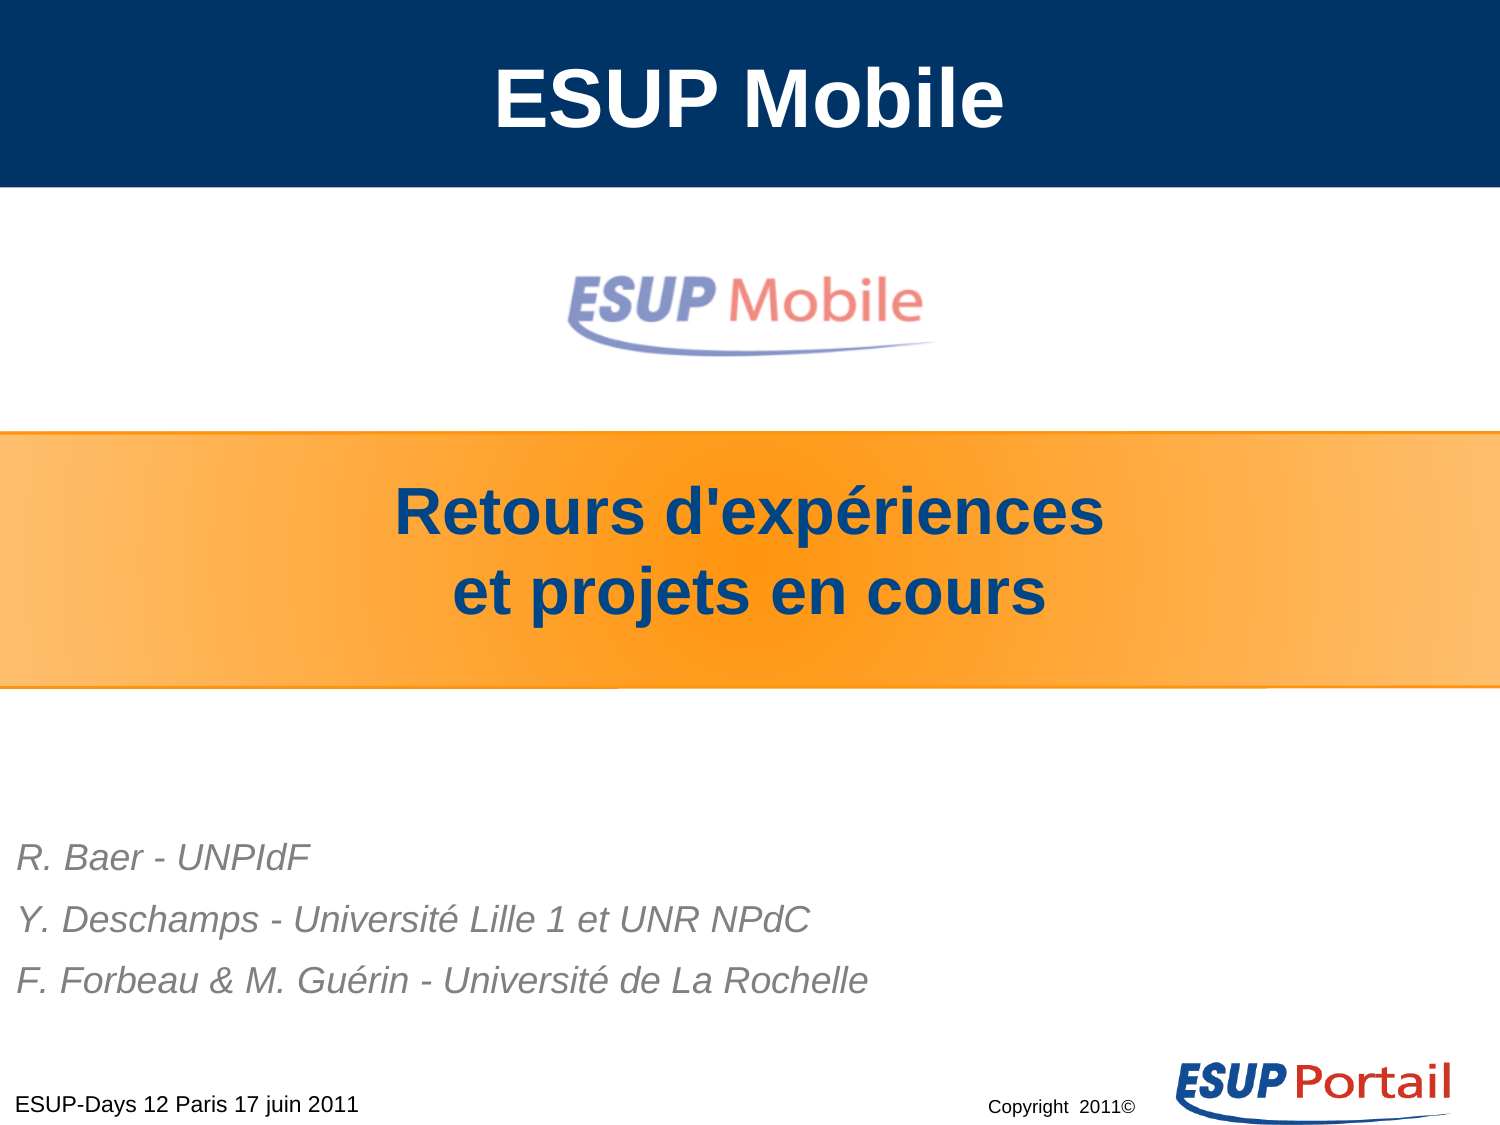

ESUP Mobile
R. Baer - UNPIdF
Y. Deschamps - Université Lille 1 et UNR NPdC
F. Forbeau & M. Guérin - Université de La Rochelle
Retours d'expériences
et projets en cours
ESUP-Days 12 Paris 17 juin 2011